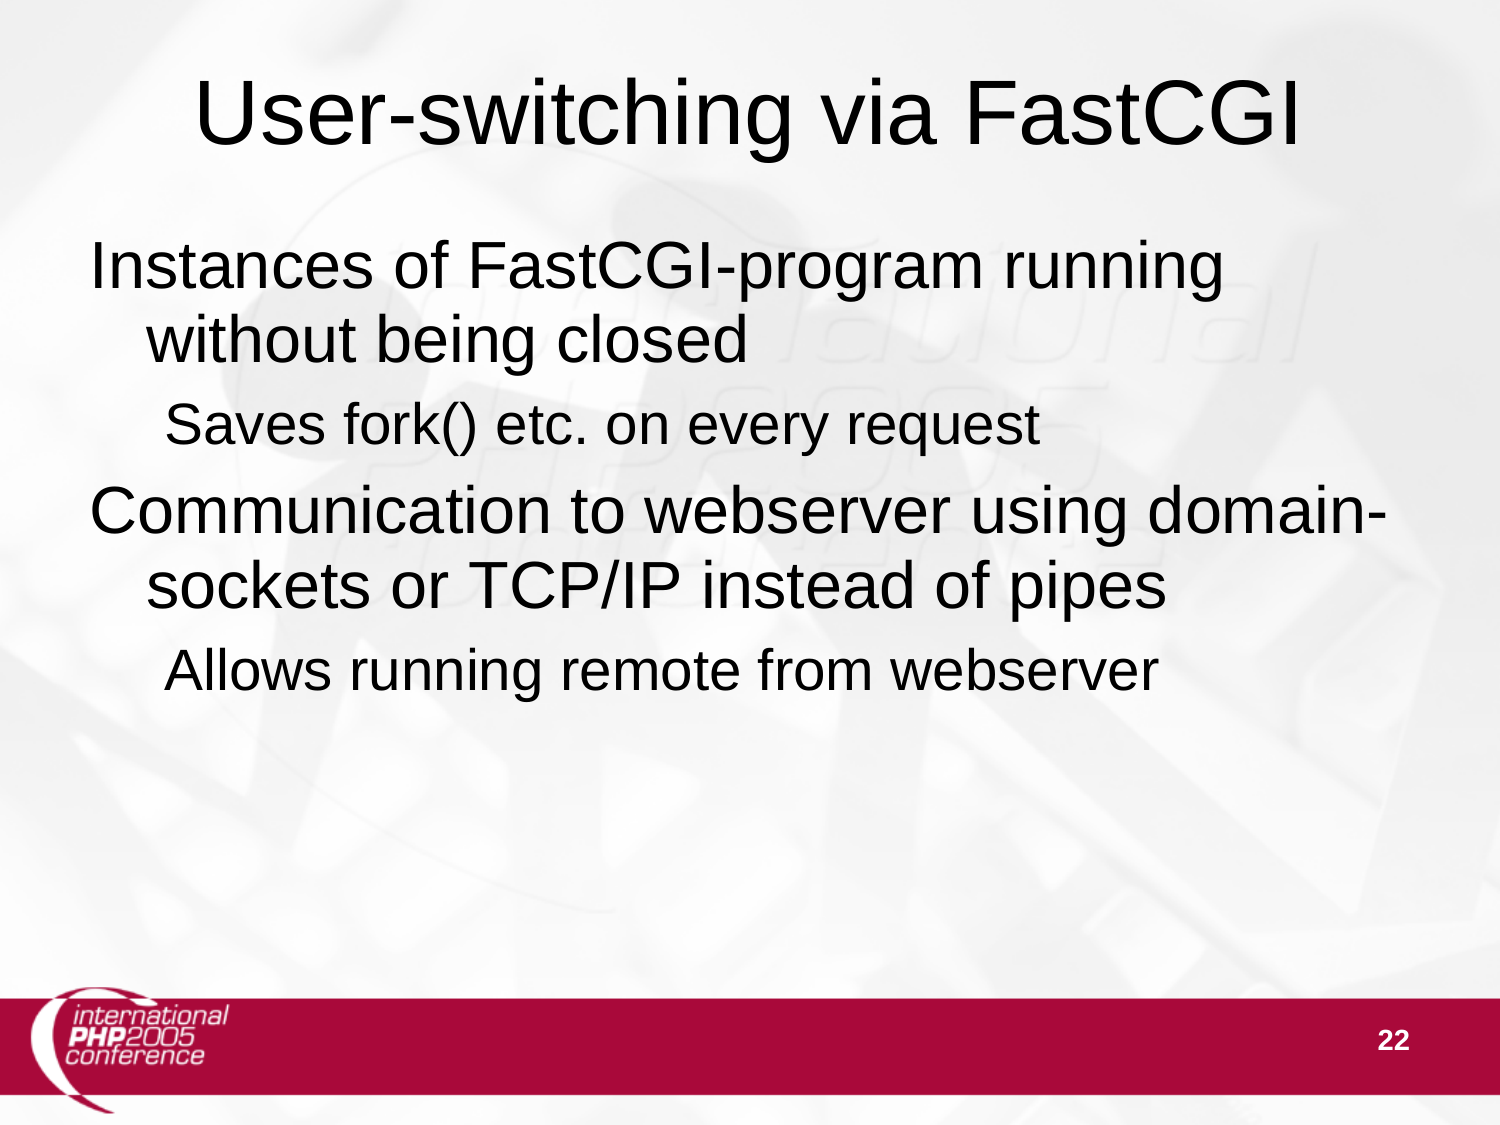

# User-switching via FastCGI
Instances of FastCGI-program running without being closed
Saves fork() etc. on every request
Communication to webserver using domain-sockets or TCP/IP instead of pipes
Allows running remote from webserver
22